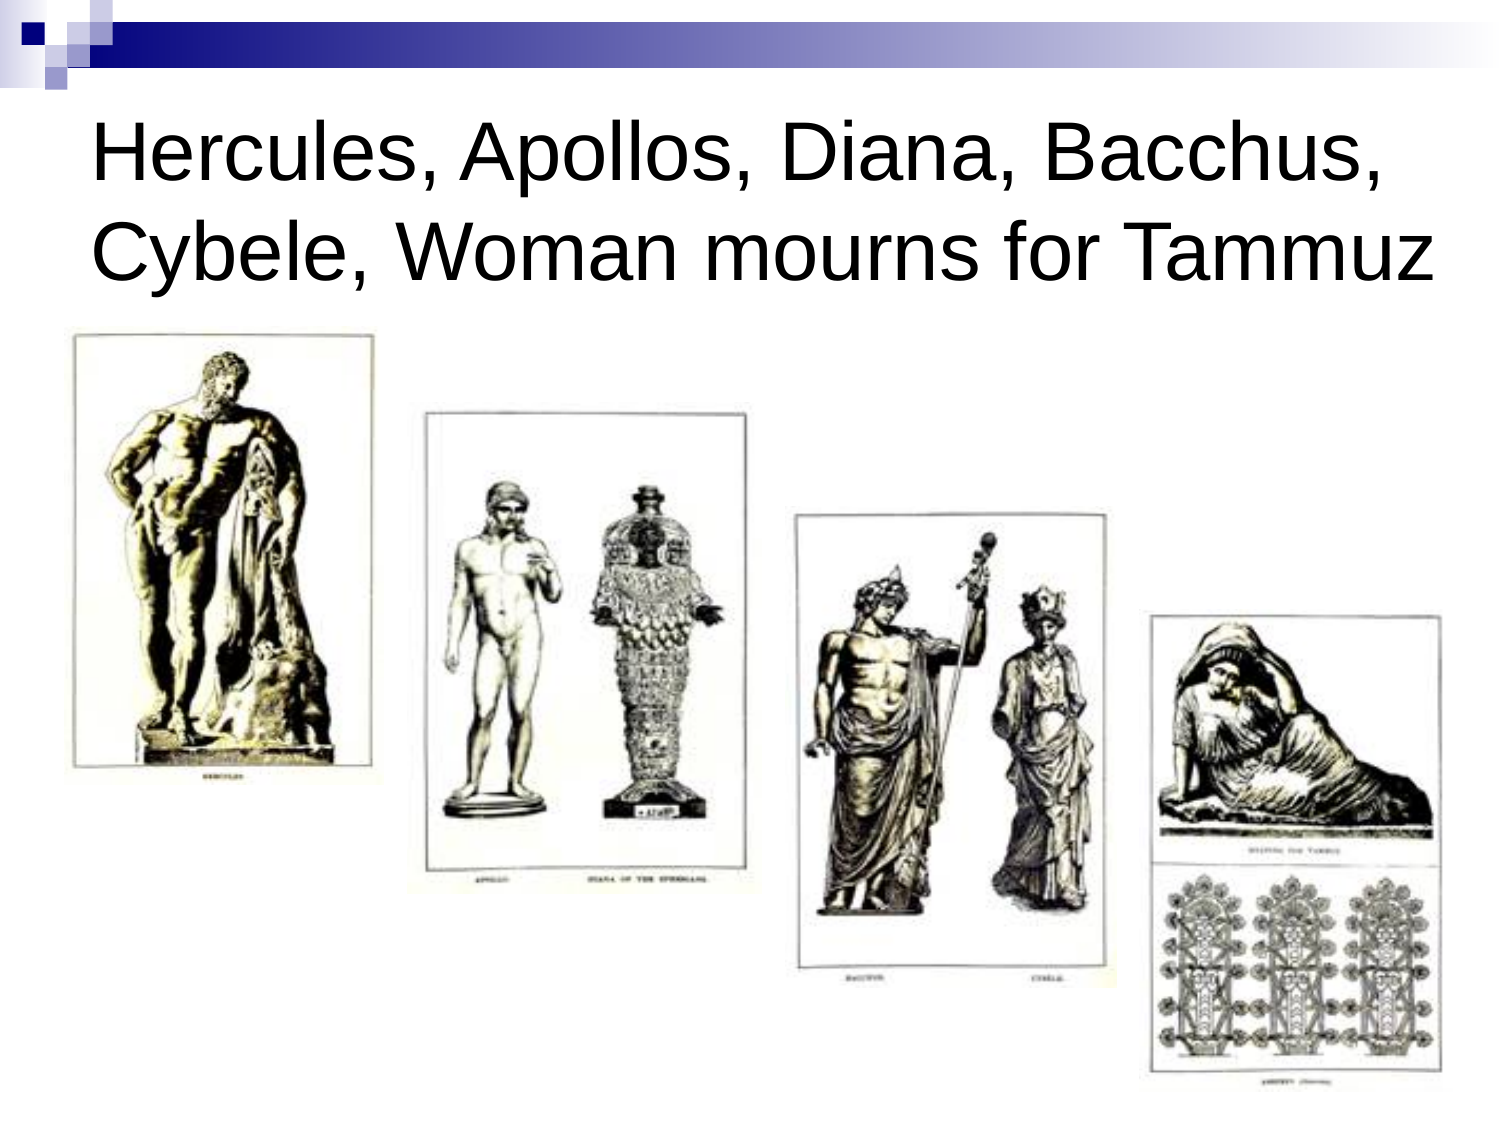

# Hercules, Apollos, Diana, Bacchus, Cybele, Woman mourns for Tammuz